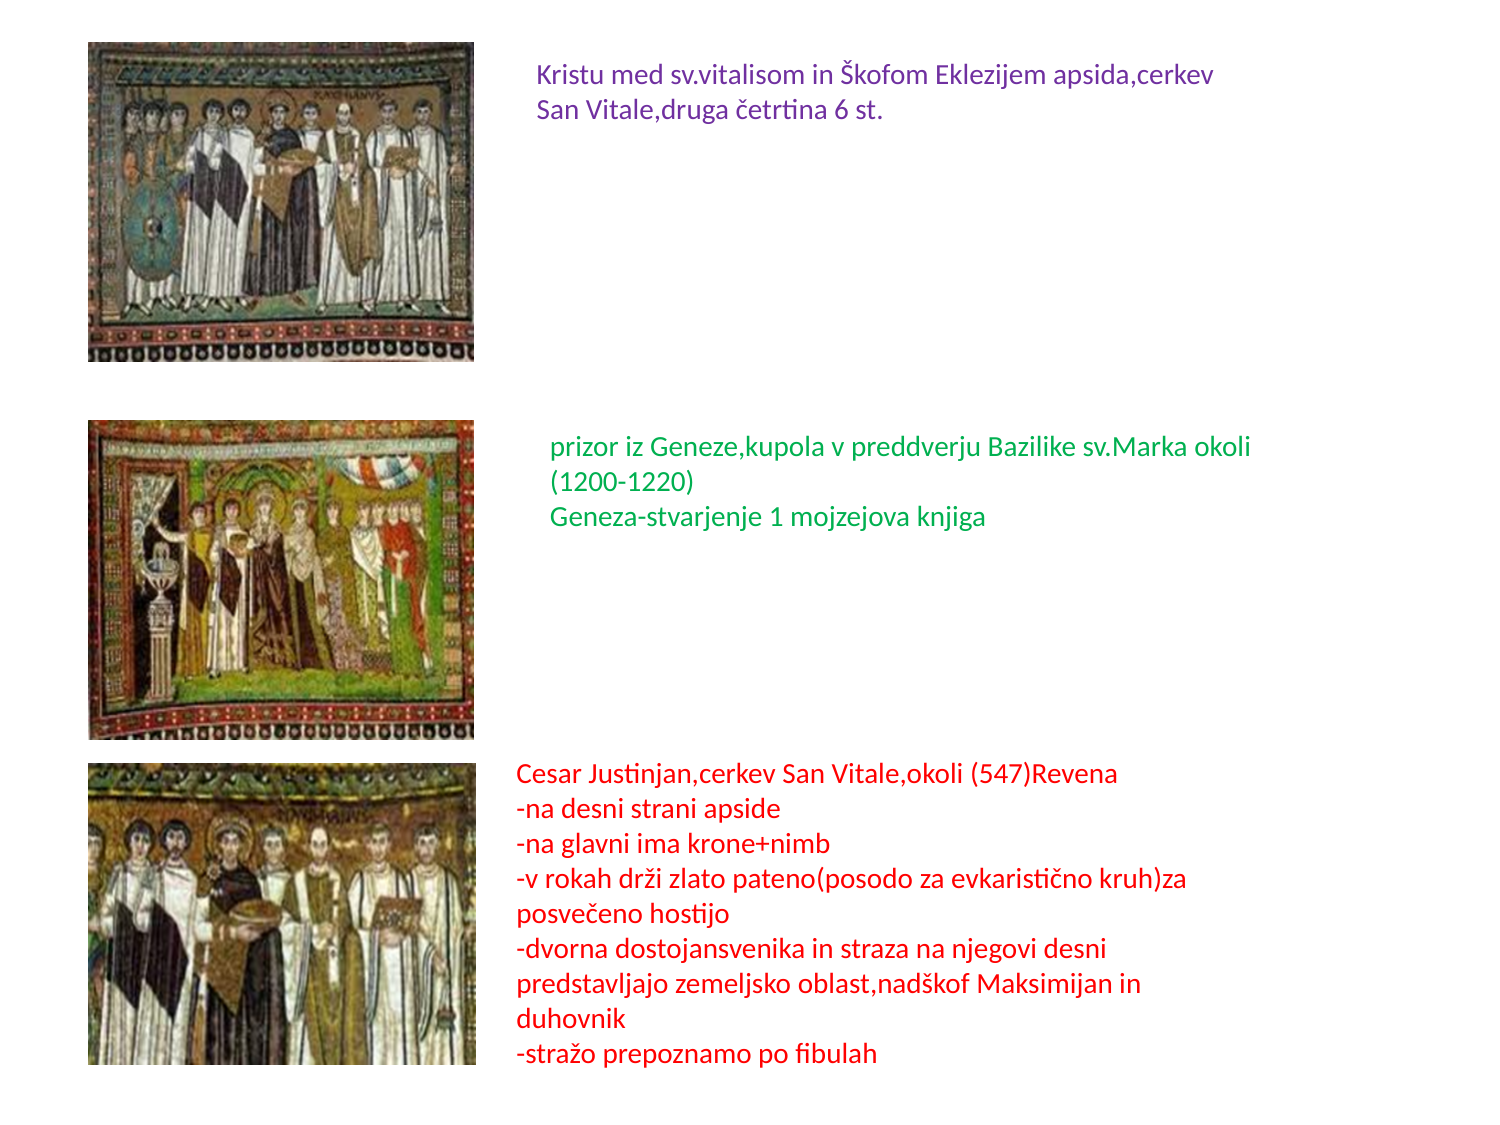

Kristu med sv.vitalisom in Škofom Eklezijem apsida,cerkev San Vitale,druga četrtina 6 st.
prizor iz Geneze,kupola v preddverju Bazilike sv.Marka okoli (1200-1220)
Geneza-stvarjenje 1 mojzejova knjiga
Cesar Justinjan,cerkev San Vitale,okoli (547)Revena
-na desni strani apside
-na glavni ima krone+nimb
-v rokah drži zlato pateno(posodo za evkaristično kruh)za posvečeno hostijo
-dvorna dostojansvenika in straza na njegovi desni predstavljajo zemeljsko oblast,nadškof Maksimijan in duhovnik
-stražo prepoznamo po fibulah